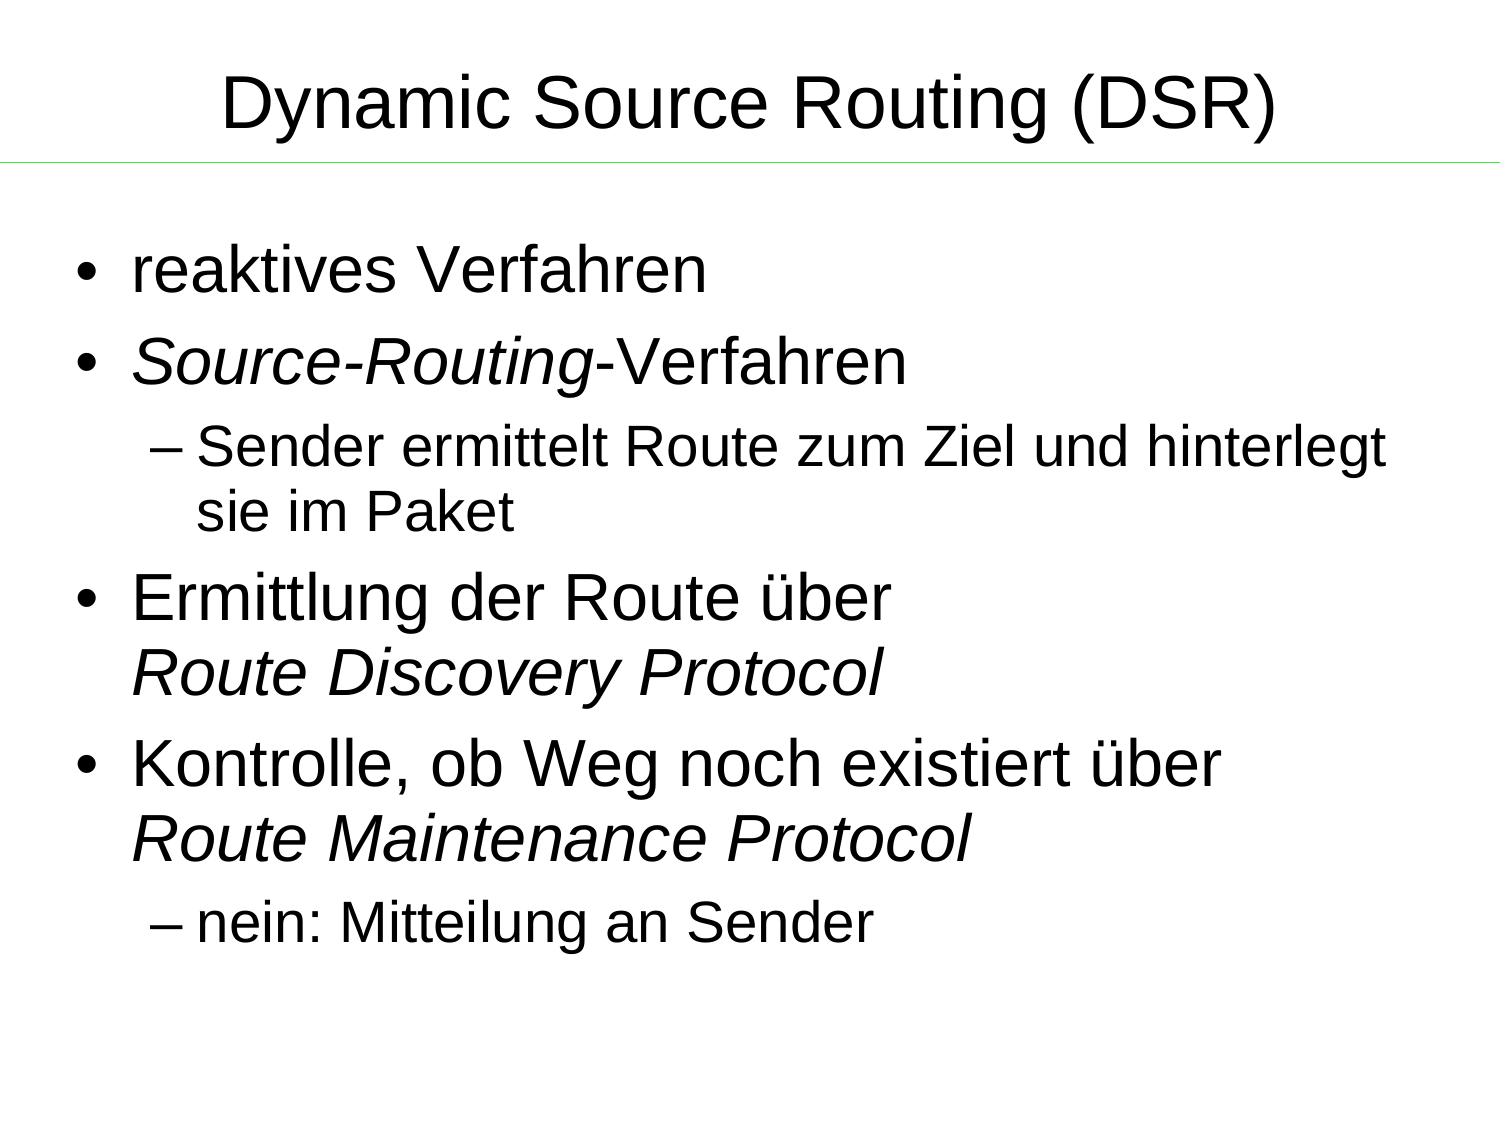

# Dynamic Source Routing (DSR)
reaktives Verfahren
Source-Routing-Verfahren
Sender ermittelt Route zum Ziel und hinterlegt sie im Paket
Ermittlung der Route über
Route Discovery Protocol
Kontrolle, ob Weg noch existiert über
Route Maintenance Protocol
nein: Mitteilung an Sender